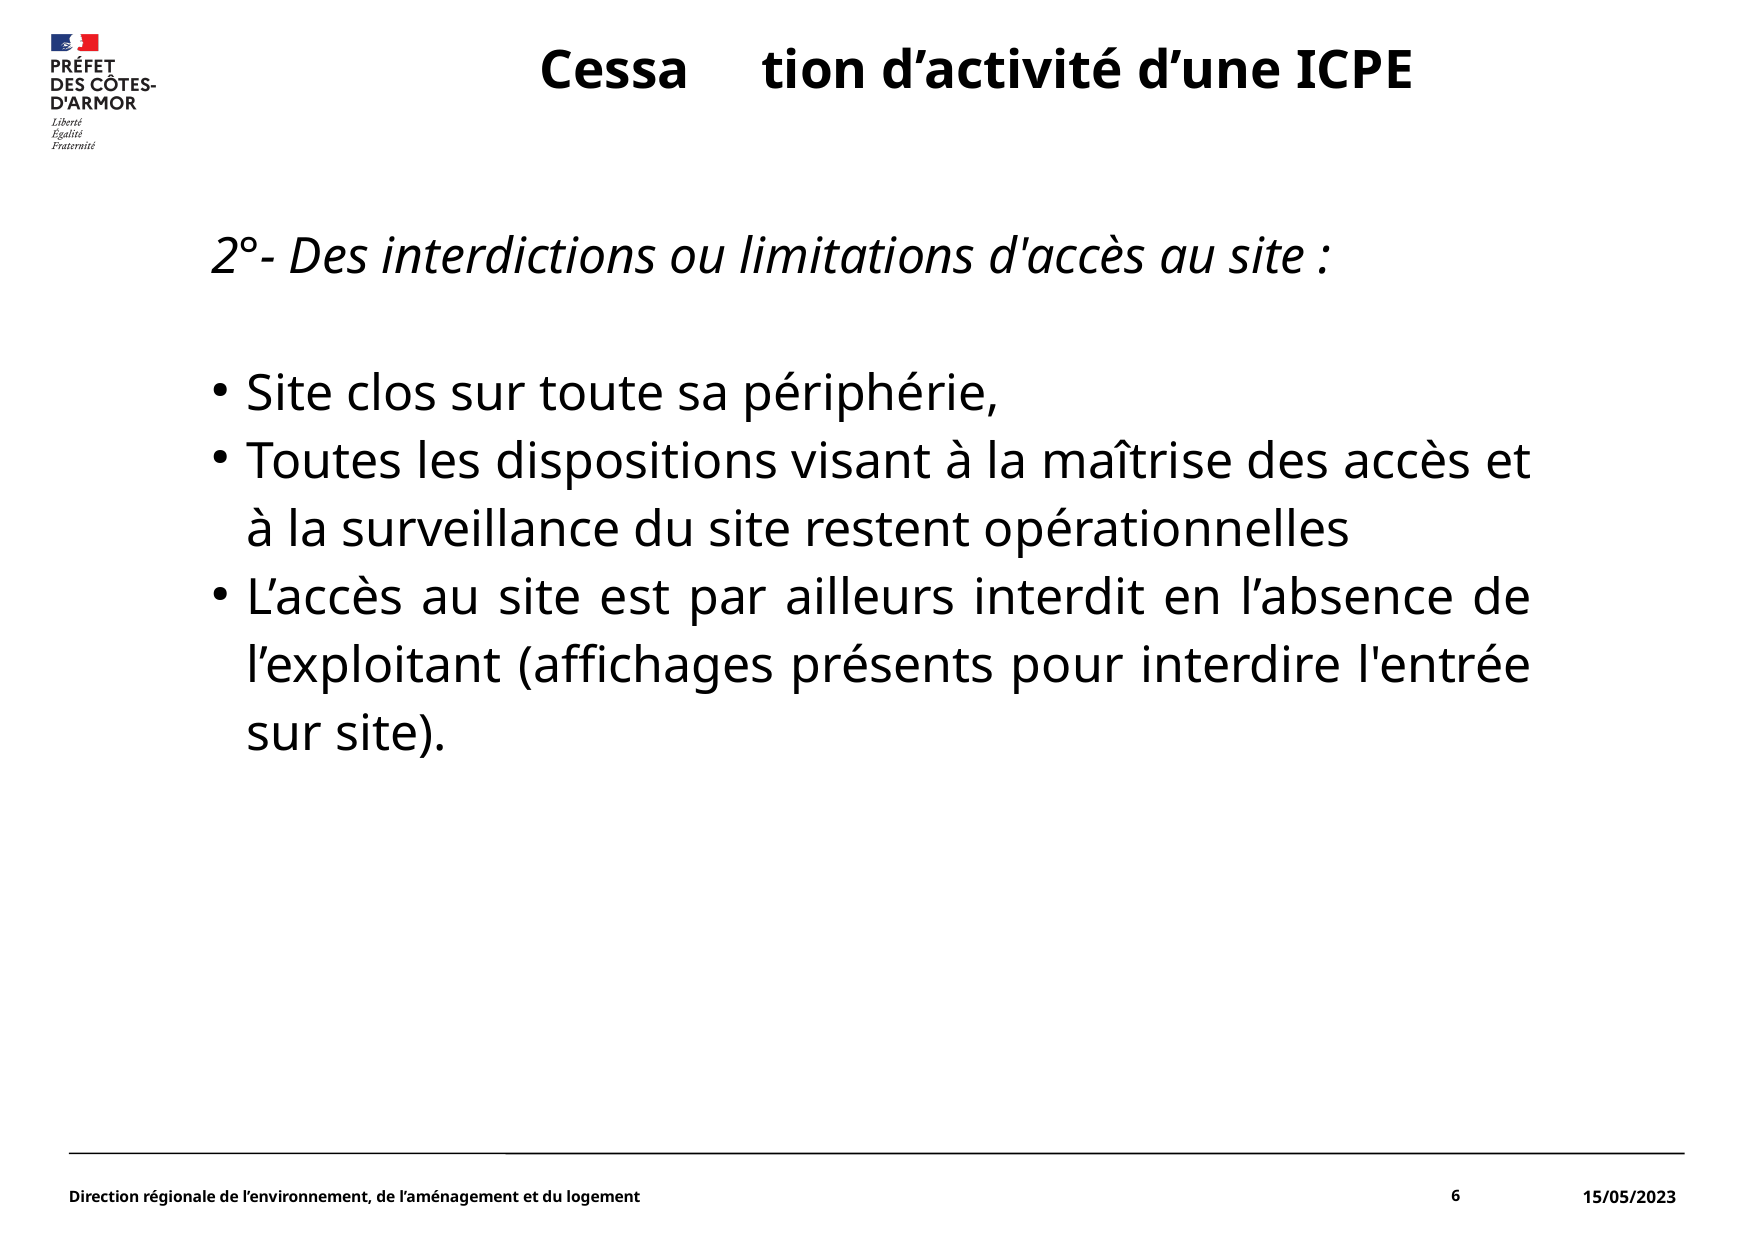

# Cessa	tion d’activité d’une ICPE
2°- Des interdictions ou limitations d'accès au site :
Site clos sur toute sa périphérie,
Toutes les dispositions visant à la maîtrise des accès et à la surveillance du site restent opérationnelles
L’accès au site est par ailleurs interdit en l’absence de l’exploitant (affichages présents pour interdire l'entrée sur site).
Direction régionale de l’environnement, de l’aménagement et du logement de Bretagne
6